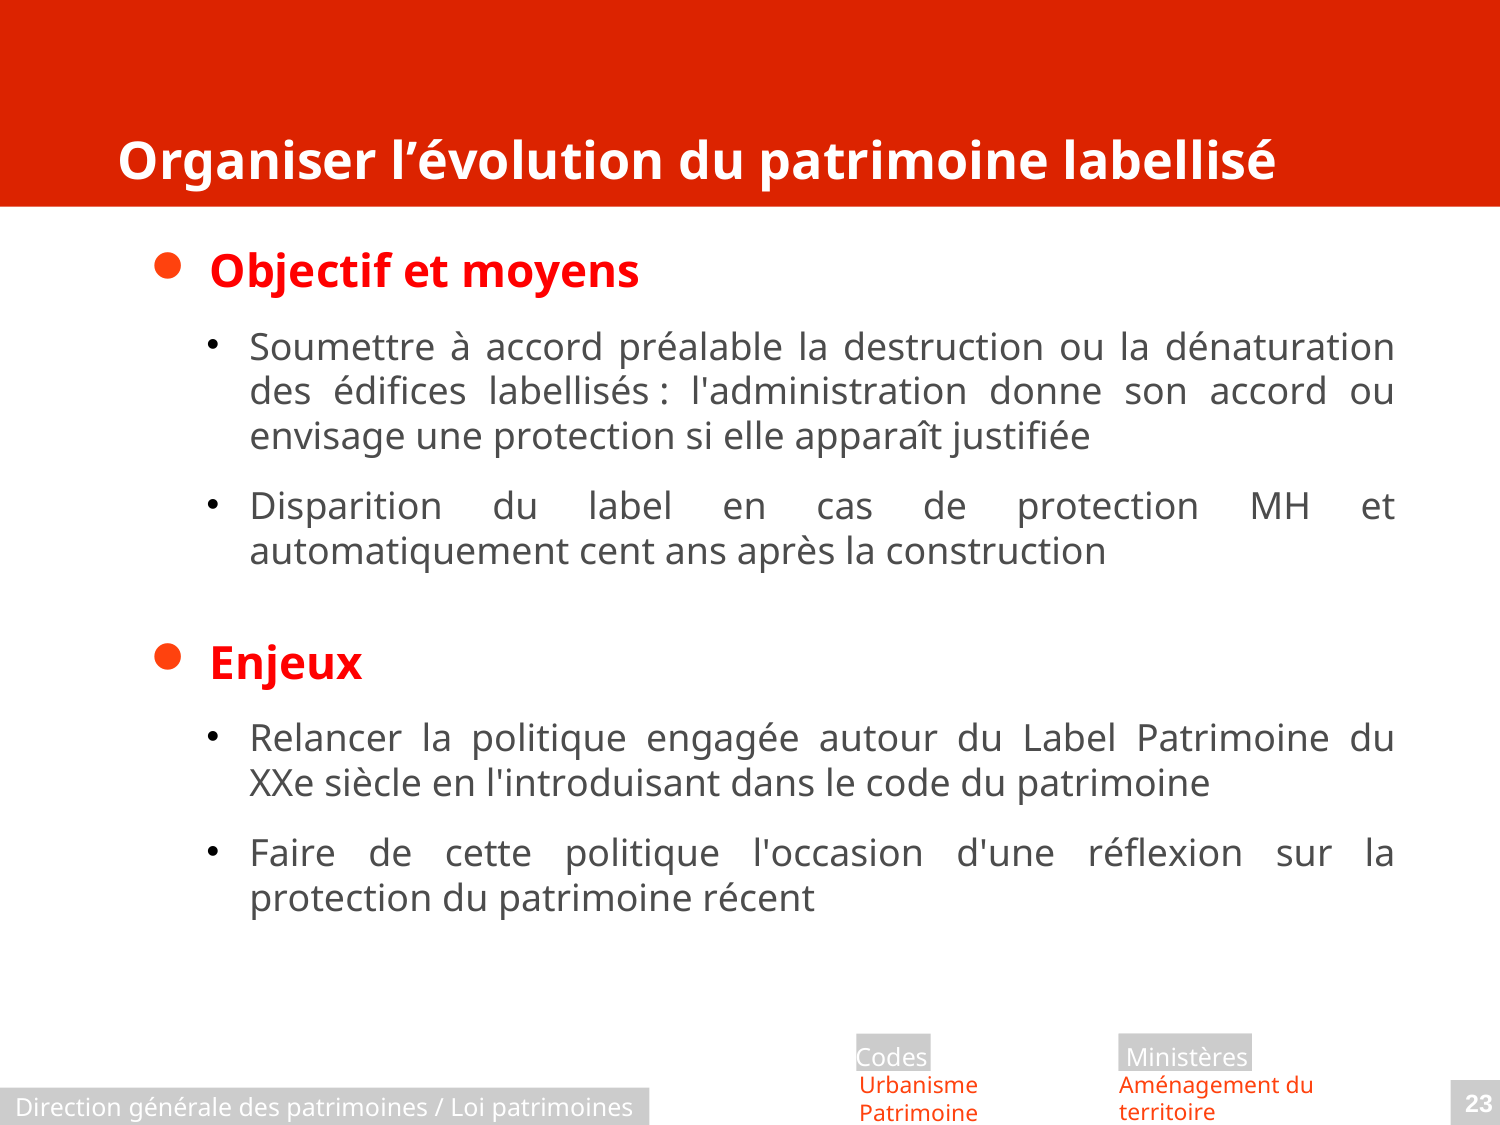

Organiser l’évolution du patrimoine labellisé
# Objectif et moyens
Soumettre à accord préalable la destruction ou la dénaturation des édifices labellisés : l'administration donne son accord ou envisage une protection si elle apparaît justifiée
Disparition du label en cas de protection MH et automatiquement cent ans après la construction
Enjeux
Relancer la politique engagée autour du Label Patrimoine du XXe siècle en l'introduisant dans le code du patrimoine
Faire de cette politique l'occasion d'une réflexion sur la protection du patrimoine récent
Codes
Ministères
Ministères
Aménagement du territoire
Écologie, Urbanisme
Urbanisme
Patrimoine